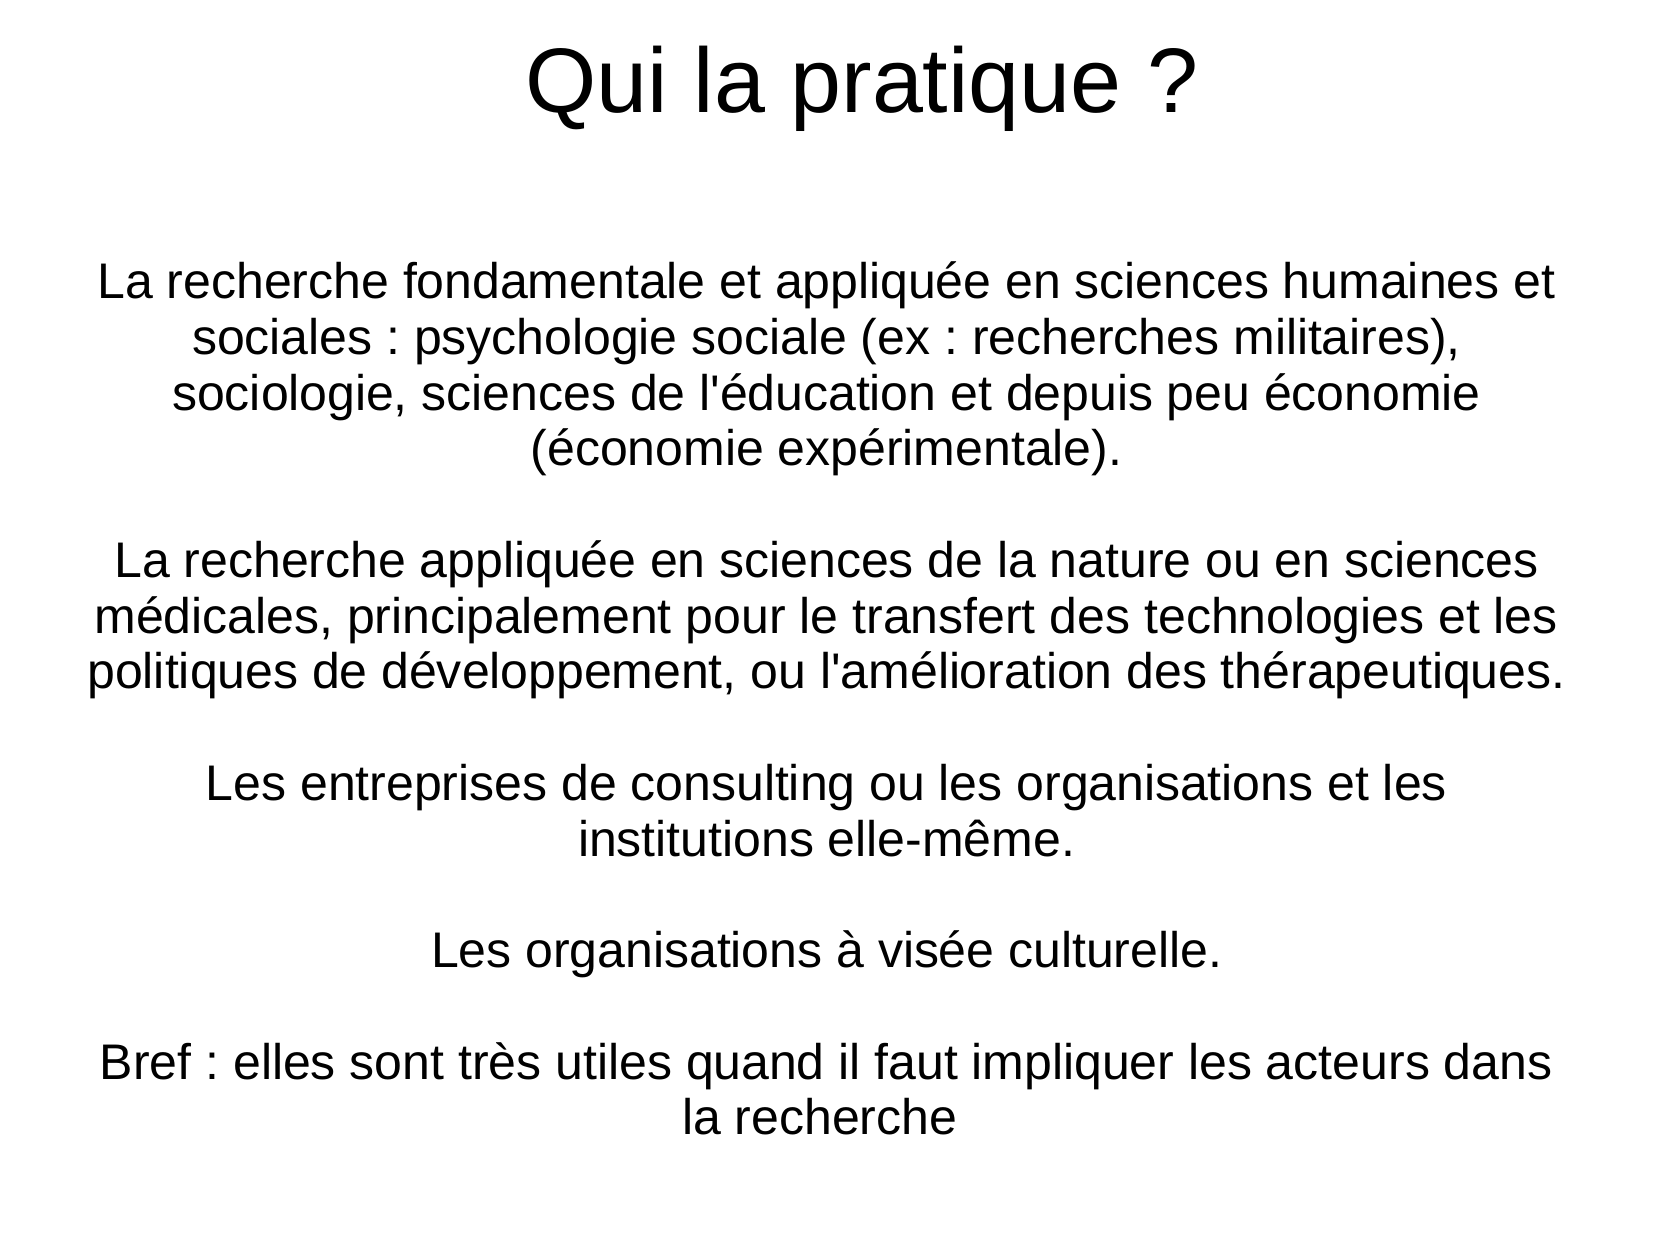

# Qui la pratique ?
La recherche fondamentale et appliquée en sciences humaines et sociales : psychologie sociale (ex : recherches militaires), sociologie, sciences de l'éducation et depuis peu économie (économie expérimentale).
La recherche appliquée en sciences de la nature ou en sciences médicales, principalement pour le transfert des technologies et les politiques de développement, ou l'amélioration des thérapeutiques.
Les entreprises de consulting ou les organisations et les institutions elle-même.
Les organisations à visée culturelle.
Bref : elles sont très utiles quand il faut impliquer les acteurs dans la recherche